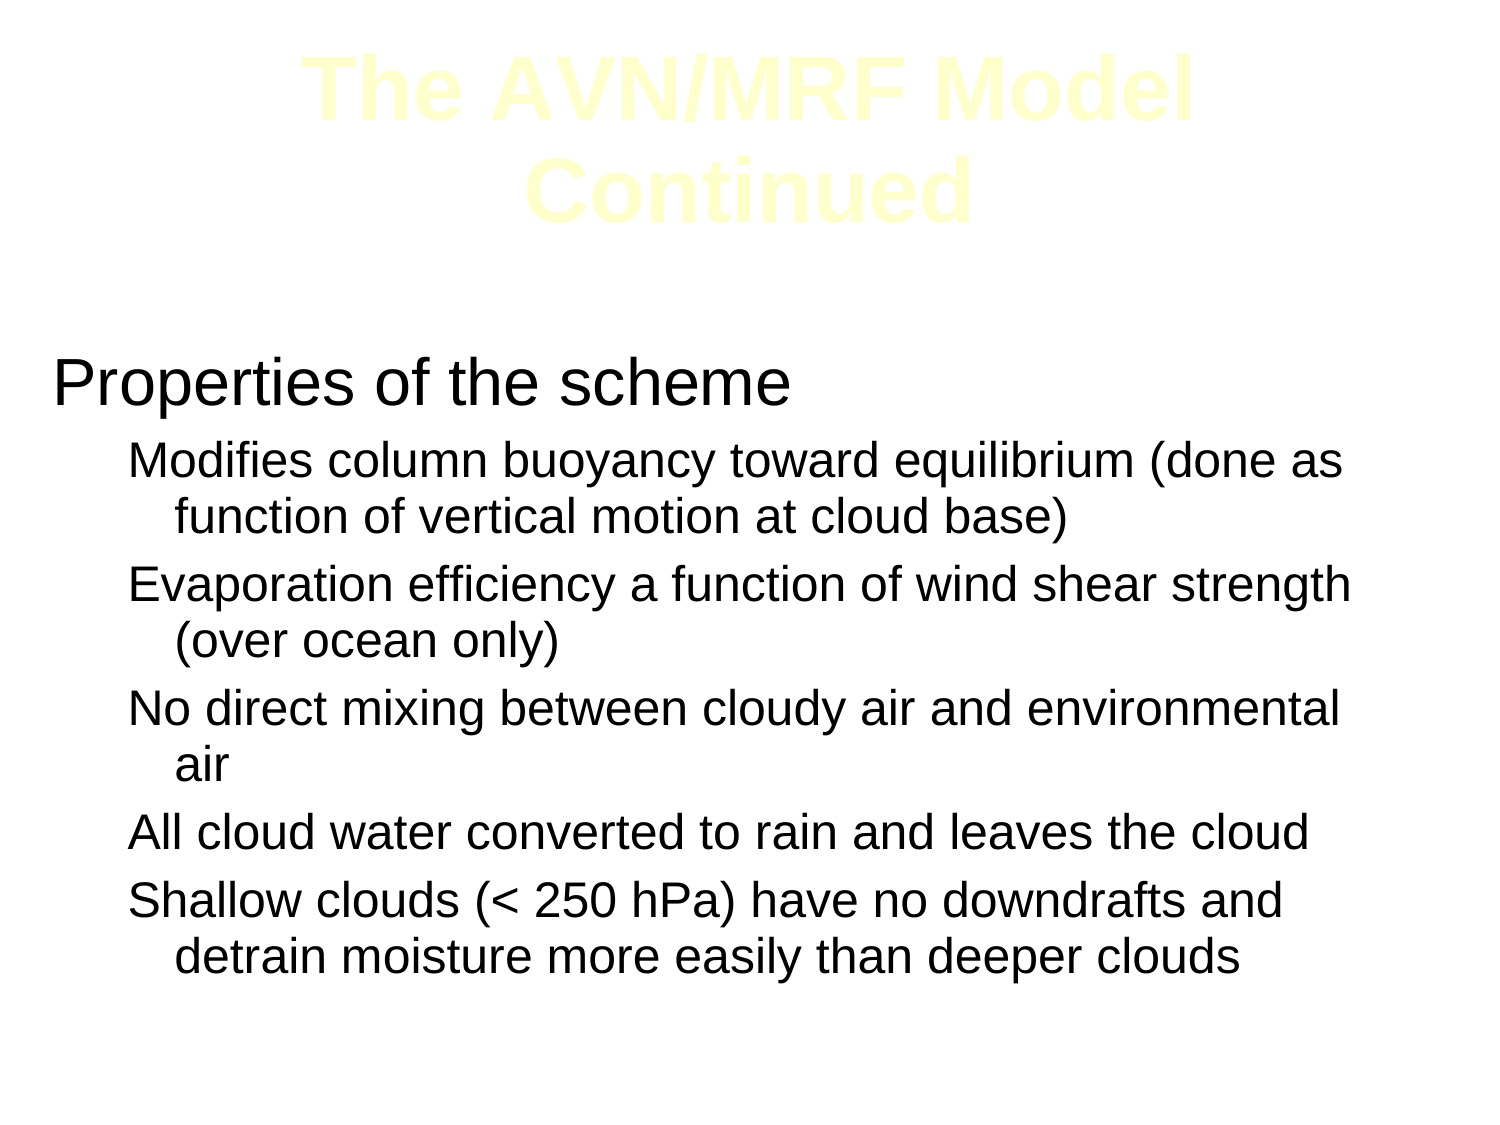

# The AVN/MRF Model Continued
Properties of the scheme
Modifies column buoyancy toward equilibrium (done as function of vertical motion at cloud base)
Evaporation efficiency a function of wind shear strength (over ocean only)
No direct mixing between cloudy air and environmental air
All cloud water converted to rain and leaves the cloud
Shallow clouds (< 250 hPa) have no downdrafts and detrain moisture more easily than deeper clouds